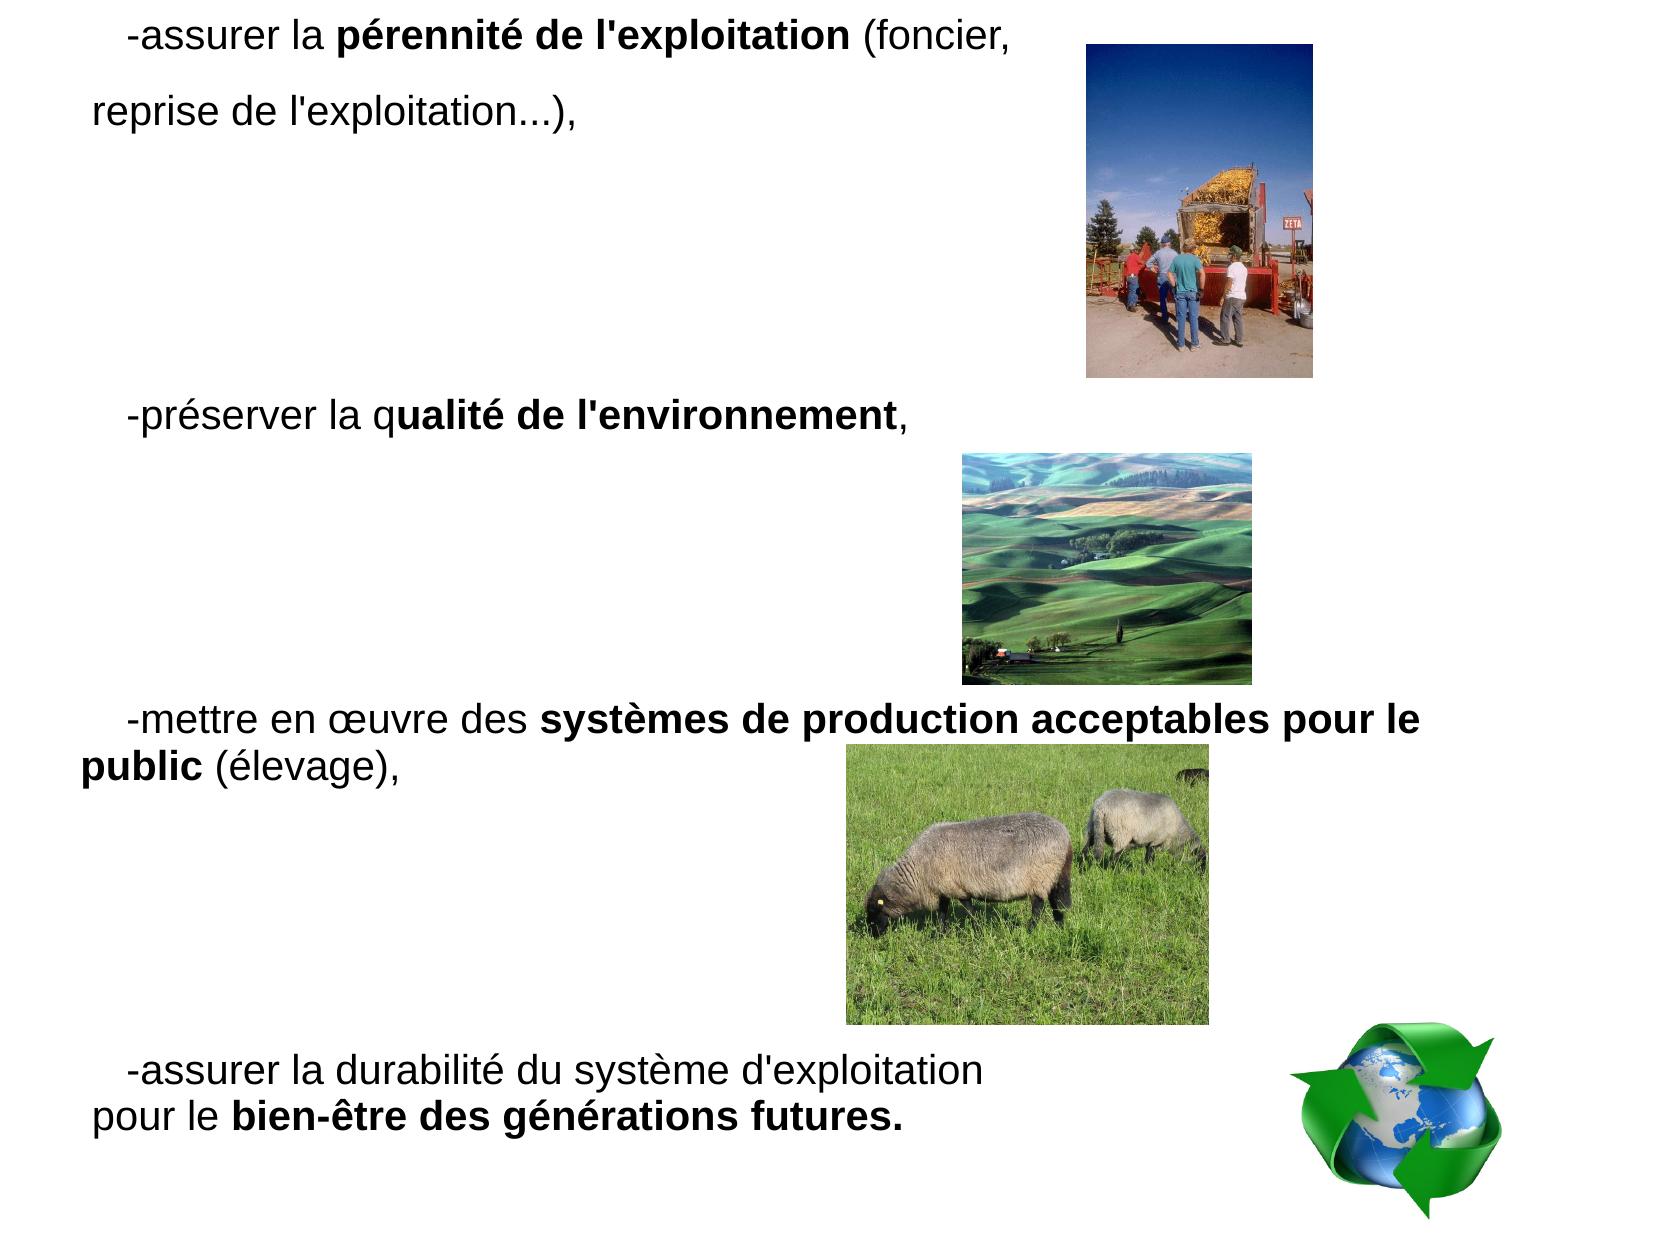

# -assurer la pérennité de l'exploitation (foncier,
 reprise de l'exploitation...),
 -préserver la qualité de l'environnement,
 -mettre en œuvre des systèmes de production acceptables pour le public (élevage),
 -assurer la durabilité du système d'exploitation
 pour le bien-être des générations futures.